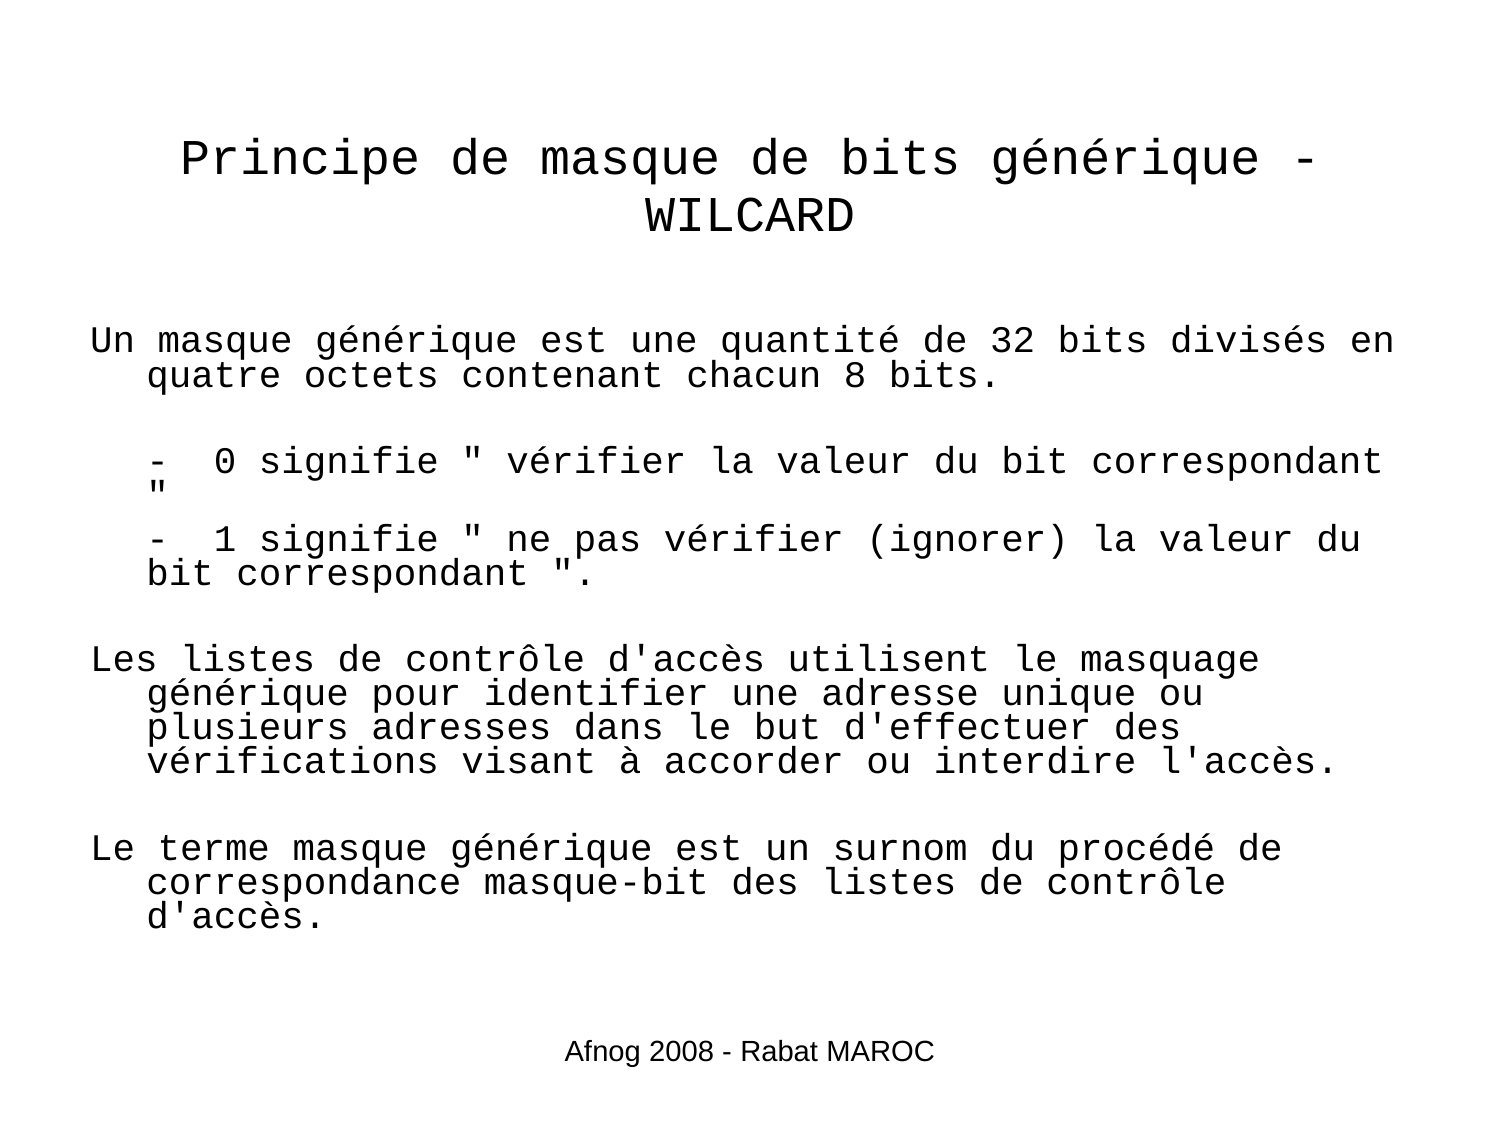

# Principe de masque de bits générique - WILCARD
Un masque générique est une quantité de 32 bits divisés en quatre octets contenant chacun 8 bits.
	-  0 signifie " vérifier la valeur du bit correspondant "
	-  1 signifie " ne pas vérifier (ignorer) la valeur du bit correspondant ".
Les listes de contrôle d'accès utilisent le masquage générique pour identifier une adresse unique ou plusieurs adresses dans le but d'effectuer des vérifications visant à accorder ou interdire l'accès.
Le terme masque générique est un surnom du procédé de correspondance masque-bit des listes de contrôle d'accès.
Afnog 2008 - Rabat MAROC